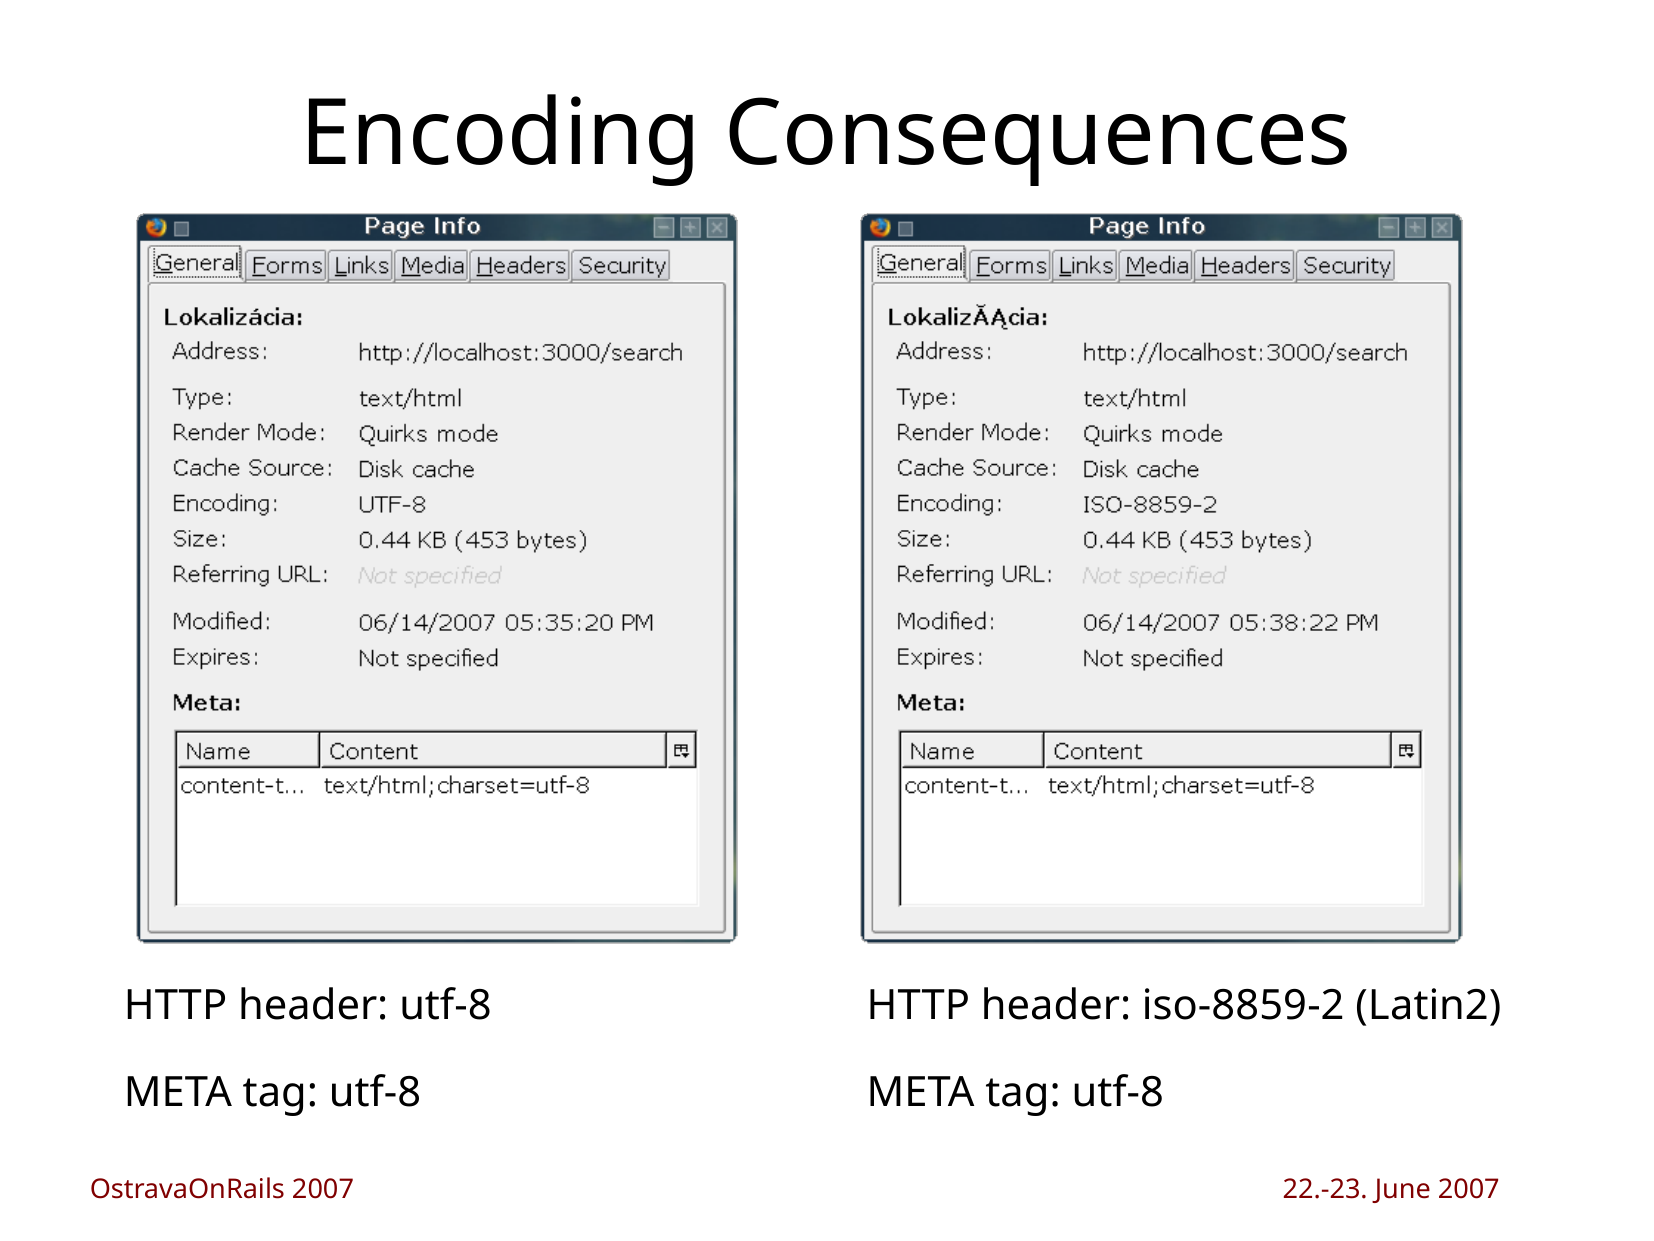

# Encoding Consequences
HTTP header: utf-8
META tag: utf-8
HTTP header: iso-8859-2 (Latin2)
META tag: utf-8